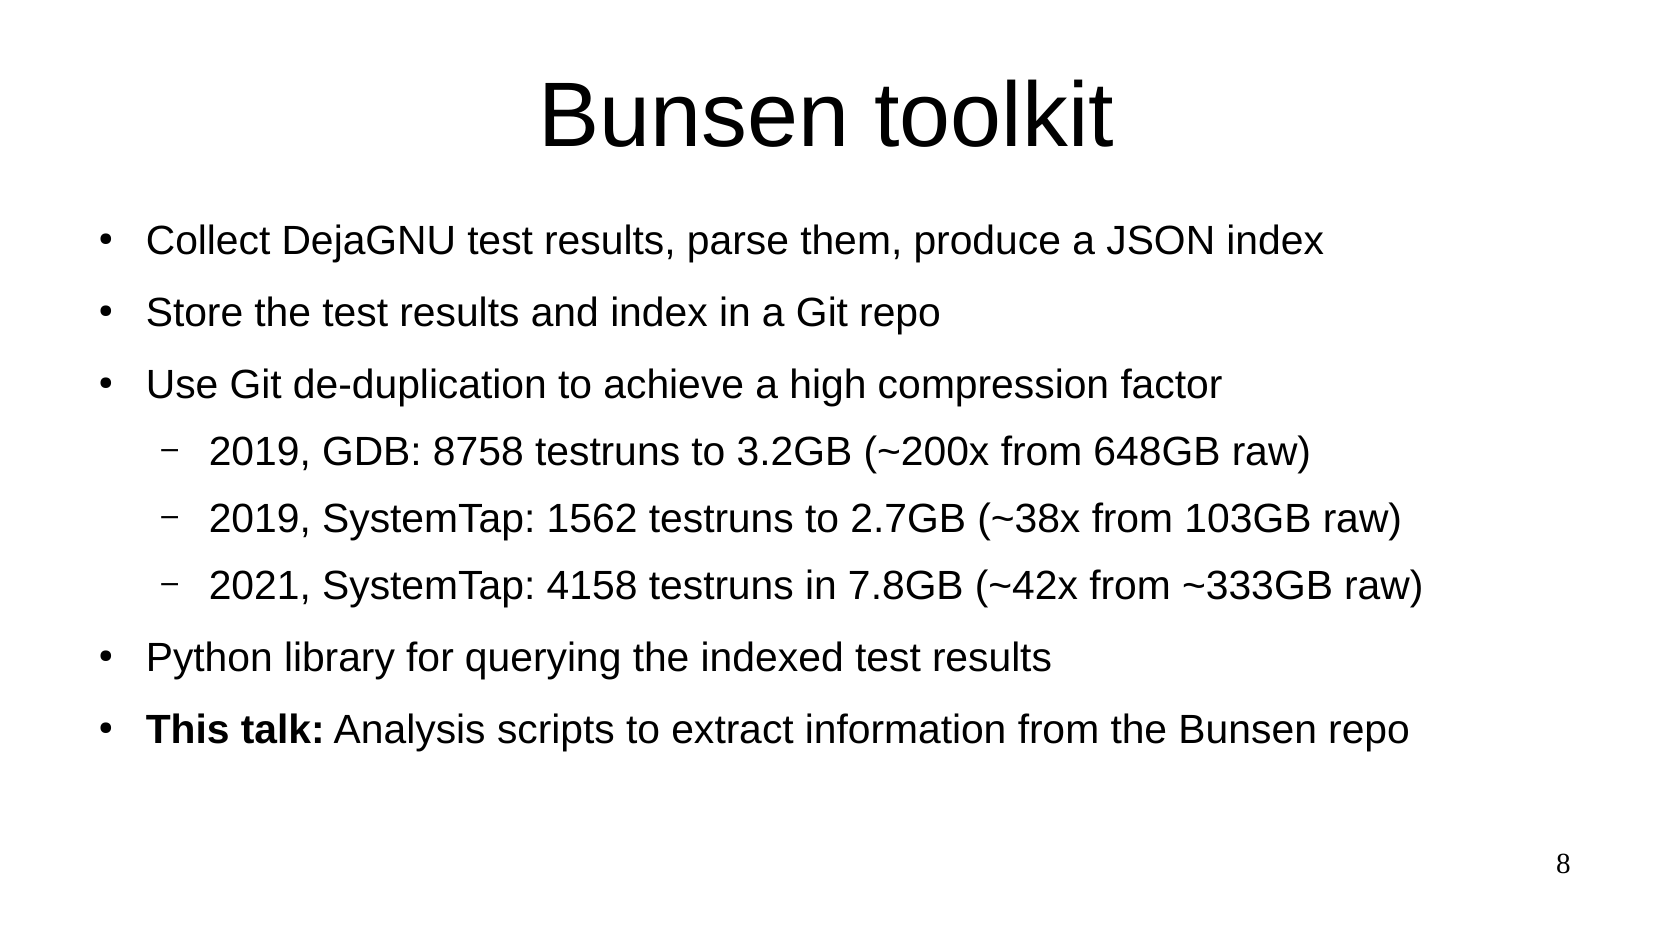

Bunsen toolkit
# Collect DejaGNU test results, parse them, produce a JSON index
Store the test results and index in a Git repo
Use Git de-duplication to achieve a high compression factor
2019, GDB: 8758 testruns to 3.2GB (~200x from 648GB raw)
2019, SystemTap: 1562 testruns to 2.7GB (~38x from 103GB raw)
2021, SystemTap: 4158 testruns in 7.8GB (~42x from ~333GB raw)
Python library for querying the indexed test results
This talk: Analysis scripts to extract information from the Bunsen repo
8